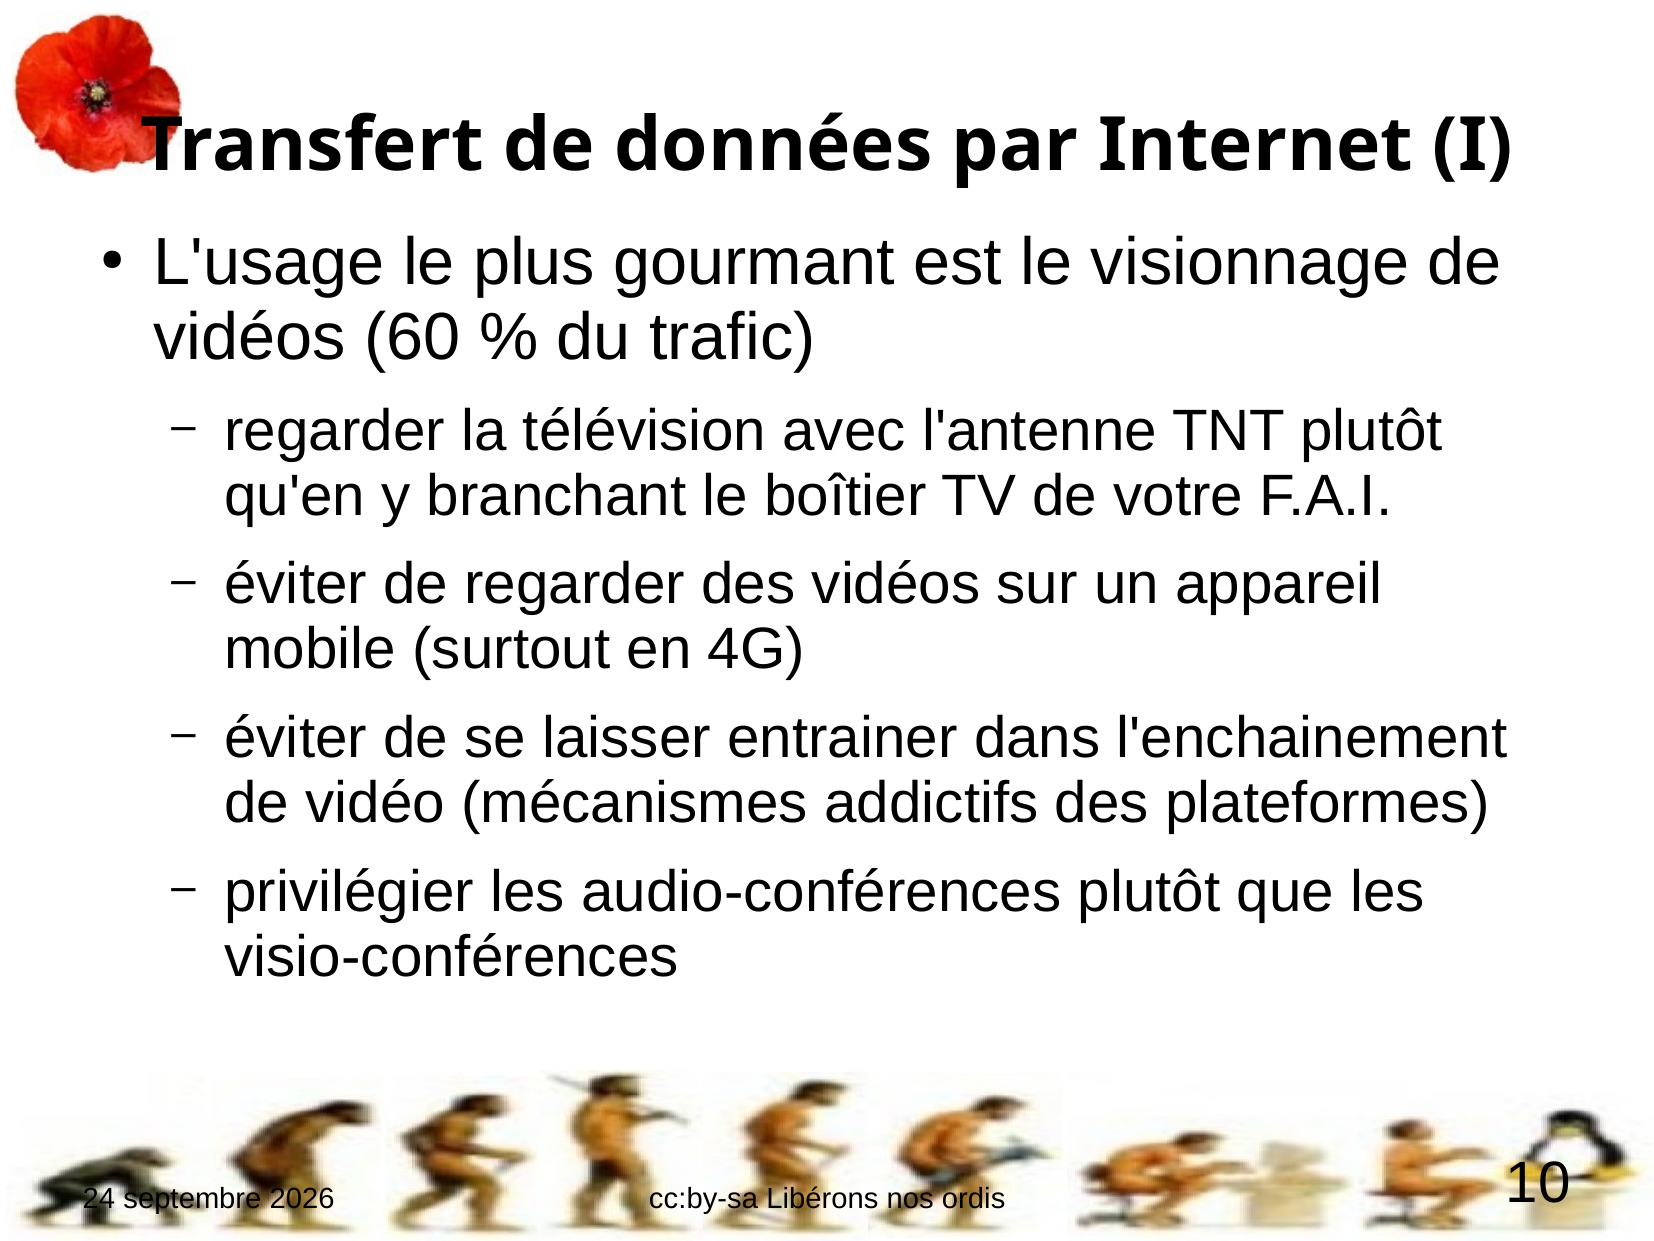

# Transfert de données par Internet (I)
L'usage le plus gourmant est le visionnage de vidéos (60 % du trafic)
regarder la télévision avec l'antenne TNT plutôt qu'en y branchant le boîtier TV de votre F.A.I.
éviter de regarder des vidéos sur un appareil mobile (surtout en 4G)
éviter de se laisser entrainer dans l'enchainement de vidéo (mécanismes addictifs des plateformes)
privilégier les audio-conférences plutôt que les visio-conférences